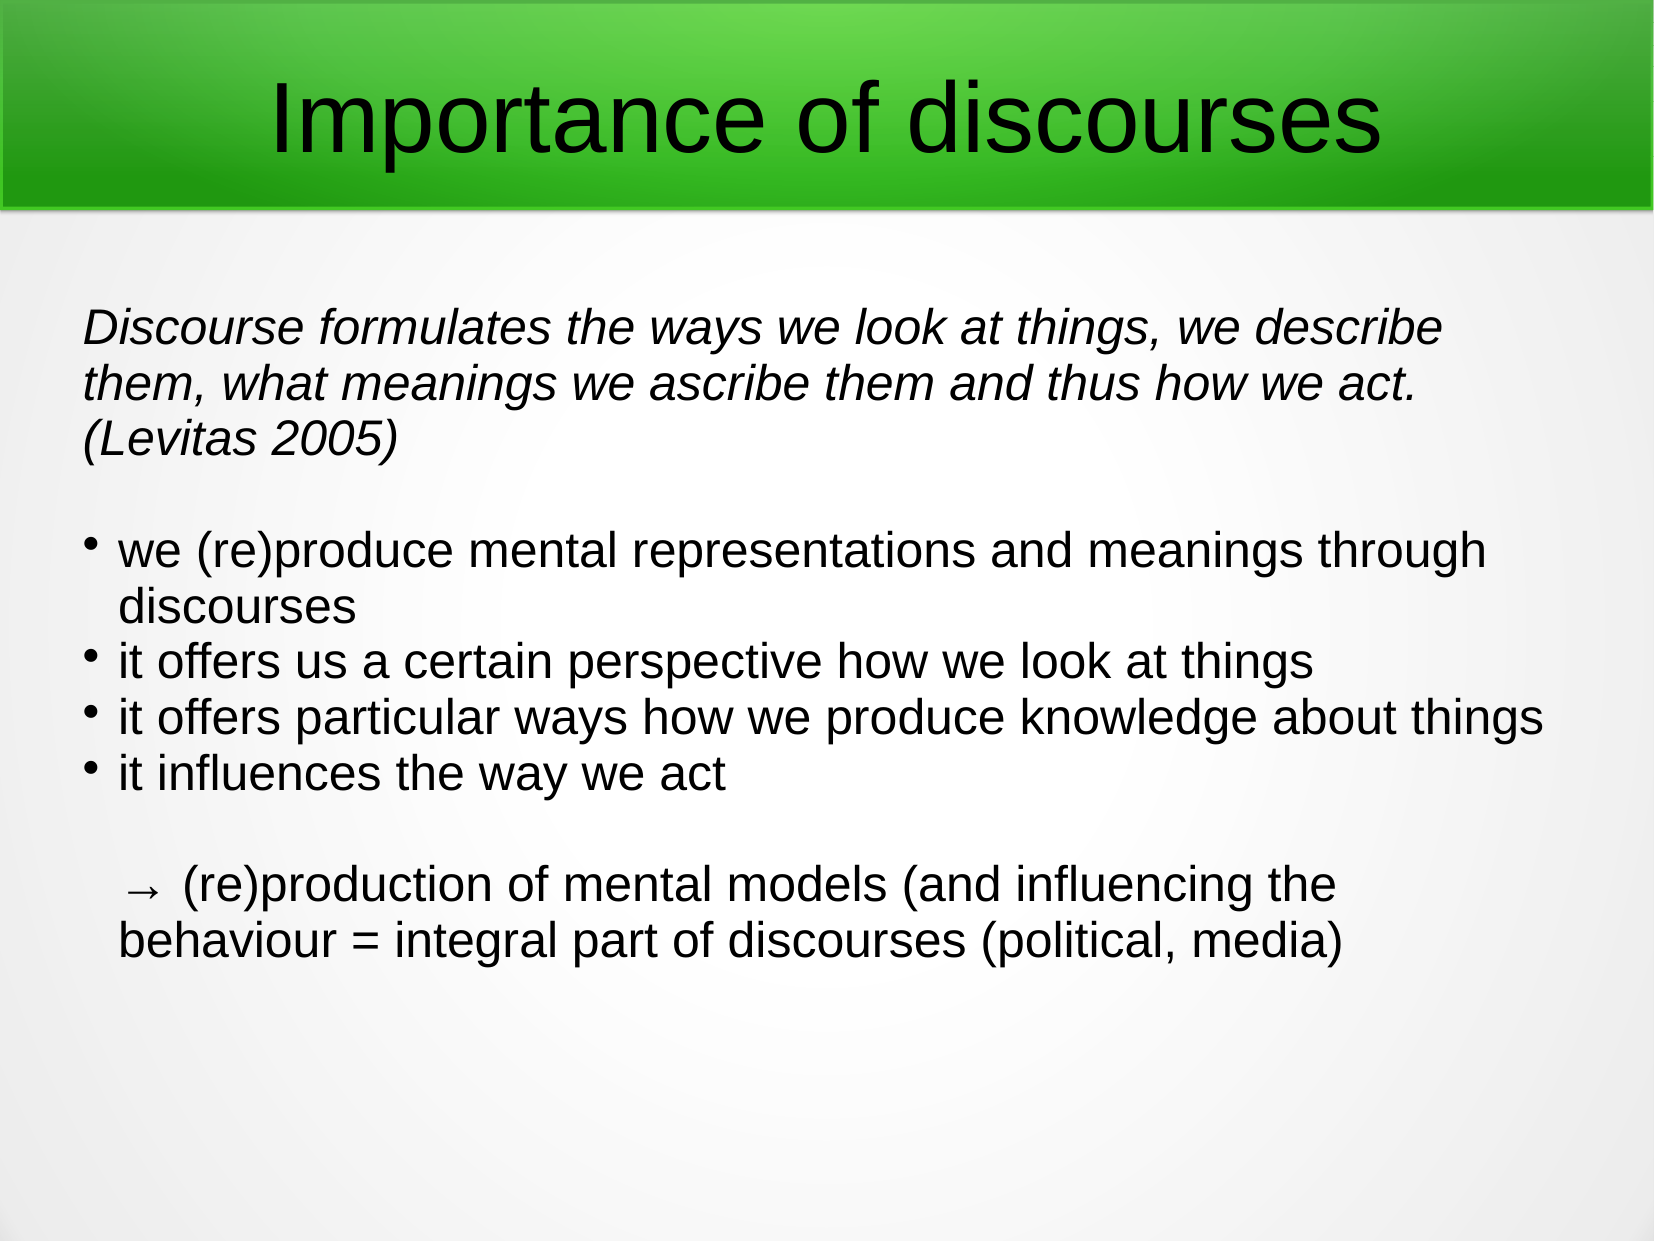

# Importance of discourses
Discourse formulates the ways we look at things, we describe them, what meanings we ascribe them and thus how we act. (Levitas 2005)
we (re)produce mental representations and meanings through discourses
it offers us a certain perspective how we look at things
it offers particular ways how we produce knowledge about things
it influences the way we act
→ (re)production of mental models (and influencing the behaviour = integral part of discourses (political, media)